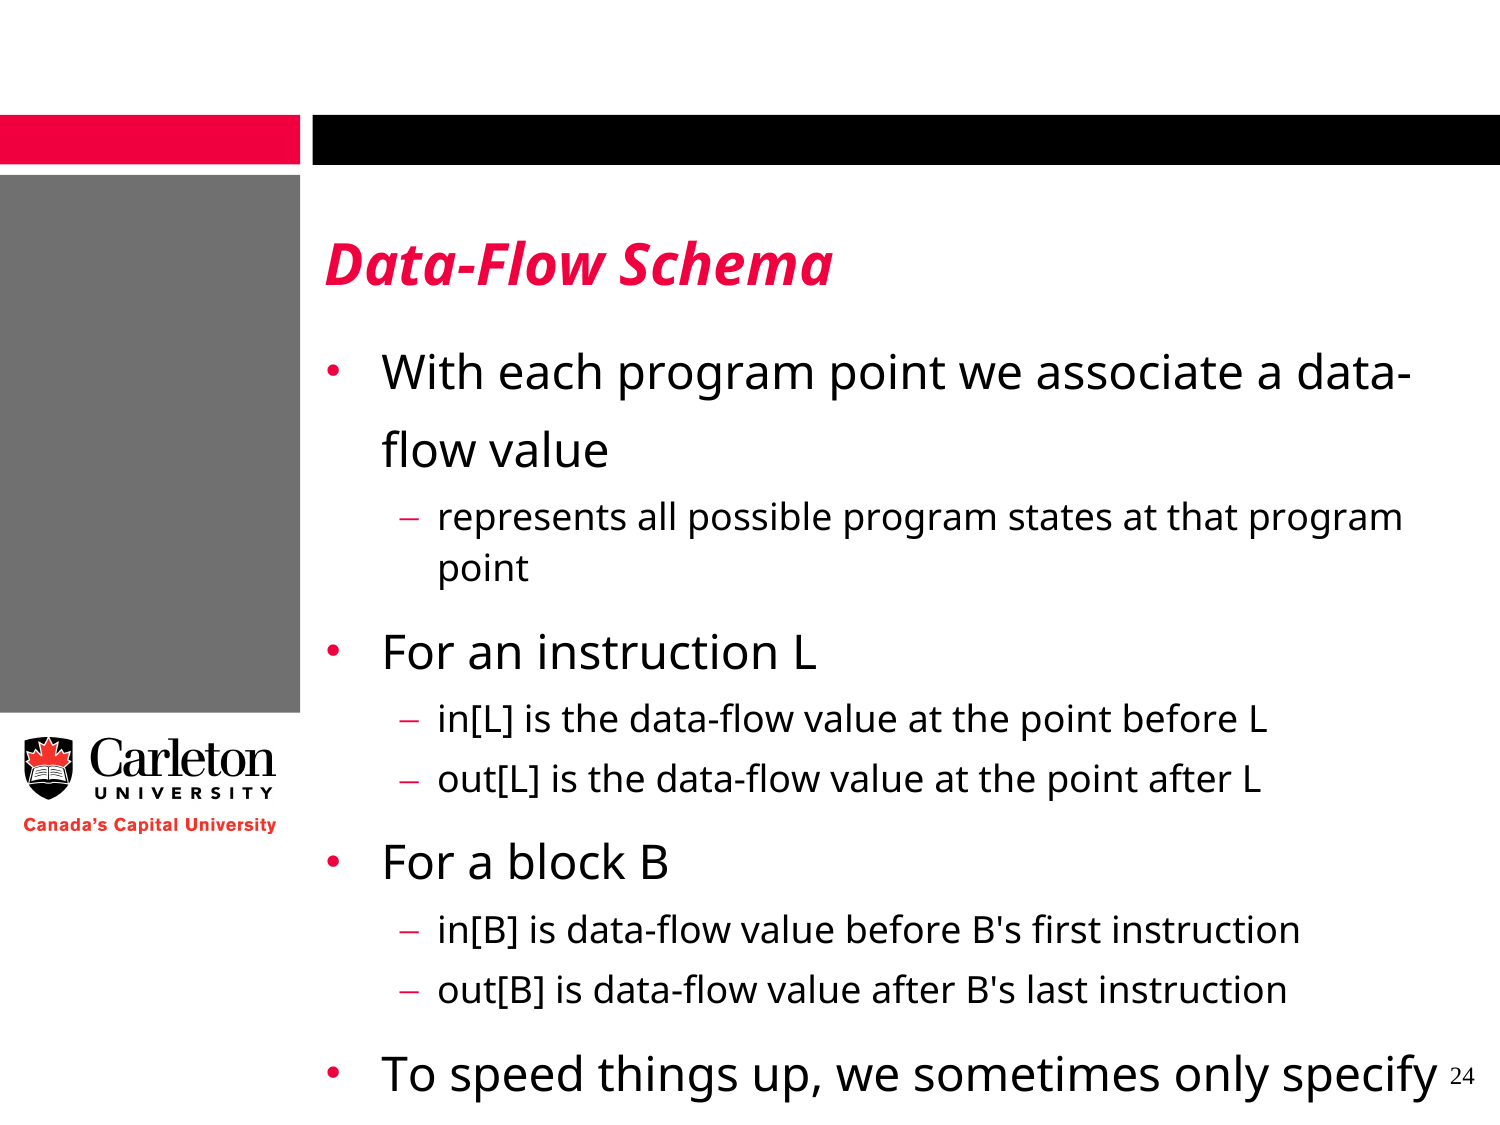

# Data-Flow Schema
With each program point we associate a data-flow value
represents all possible program states at that program point
For an instruction L
in[L] is the data-flow value at the point before L
out[L] is the data-flow value at the point after L
For a block B
in[B] is data-flow value before B's first instruction
out[B] is data-flow value after B's last instruction
To speed things up, we sometimes only specify in and out for the basic blocks
24